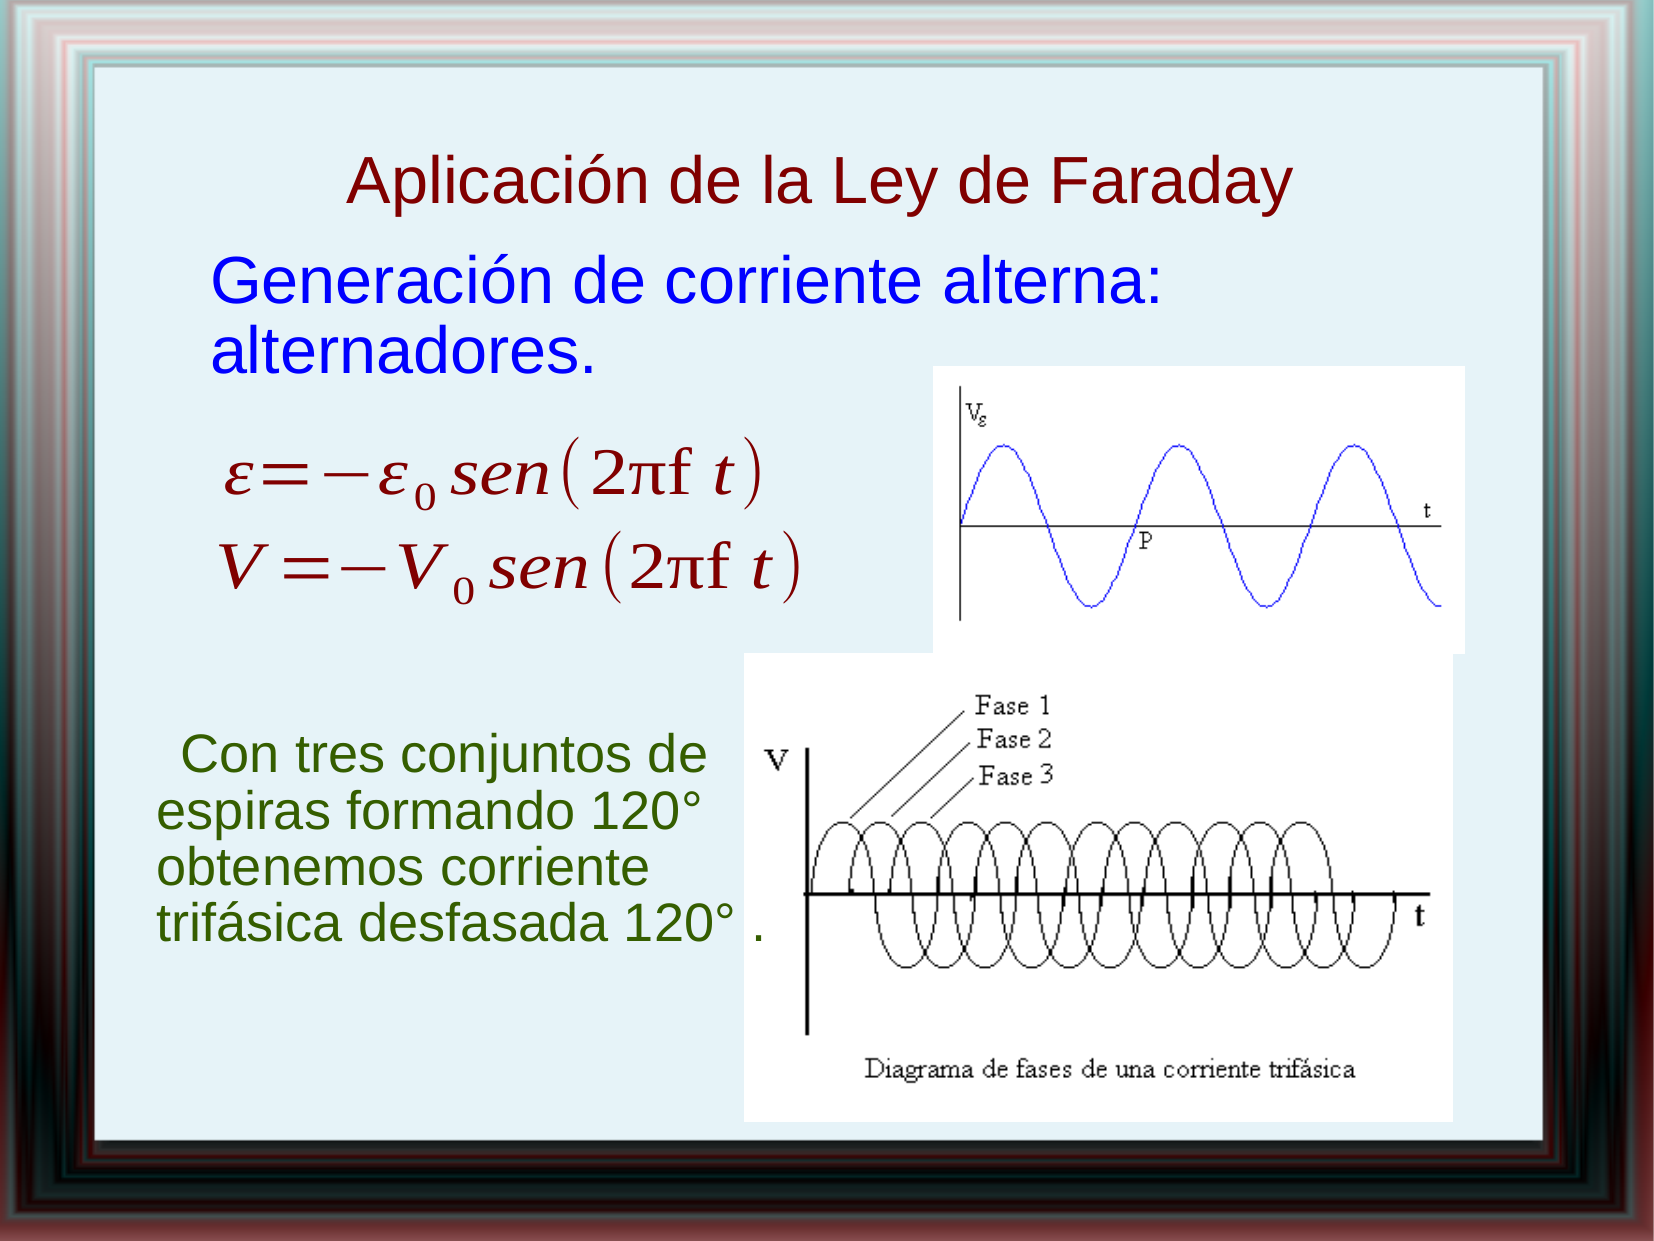

Aplicación de la Ley de Faraday
Generación de corriente alterna:
alternadores.
Con tres conjuntos de espiras formando 120° obtenemos corriente trifásica desfasada 120° .